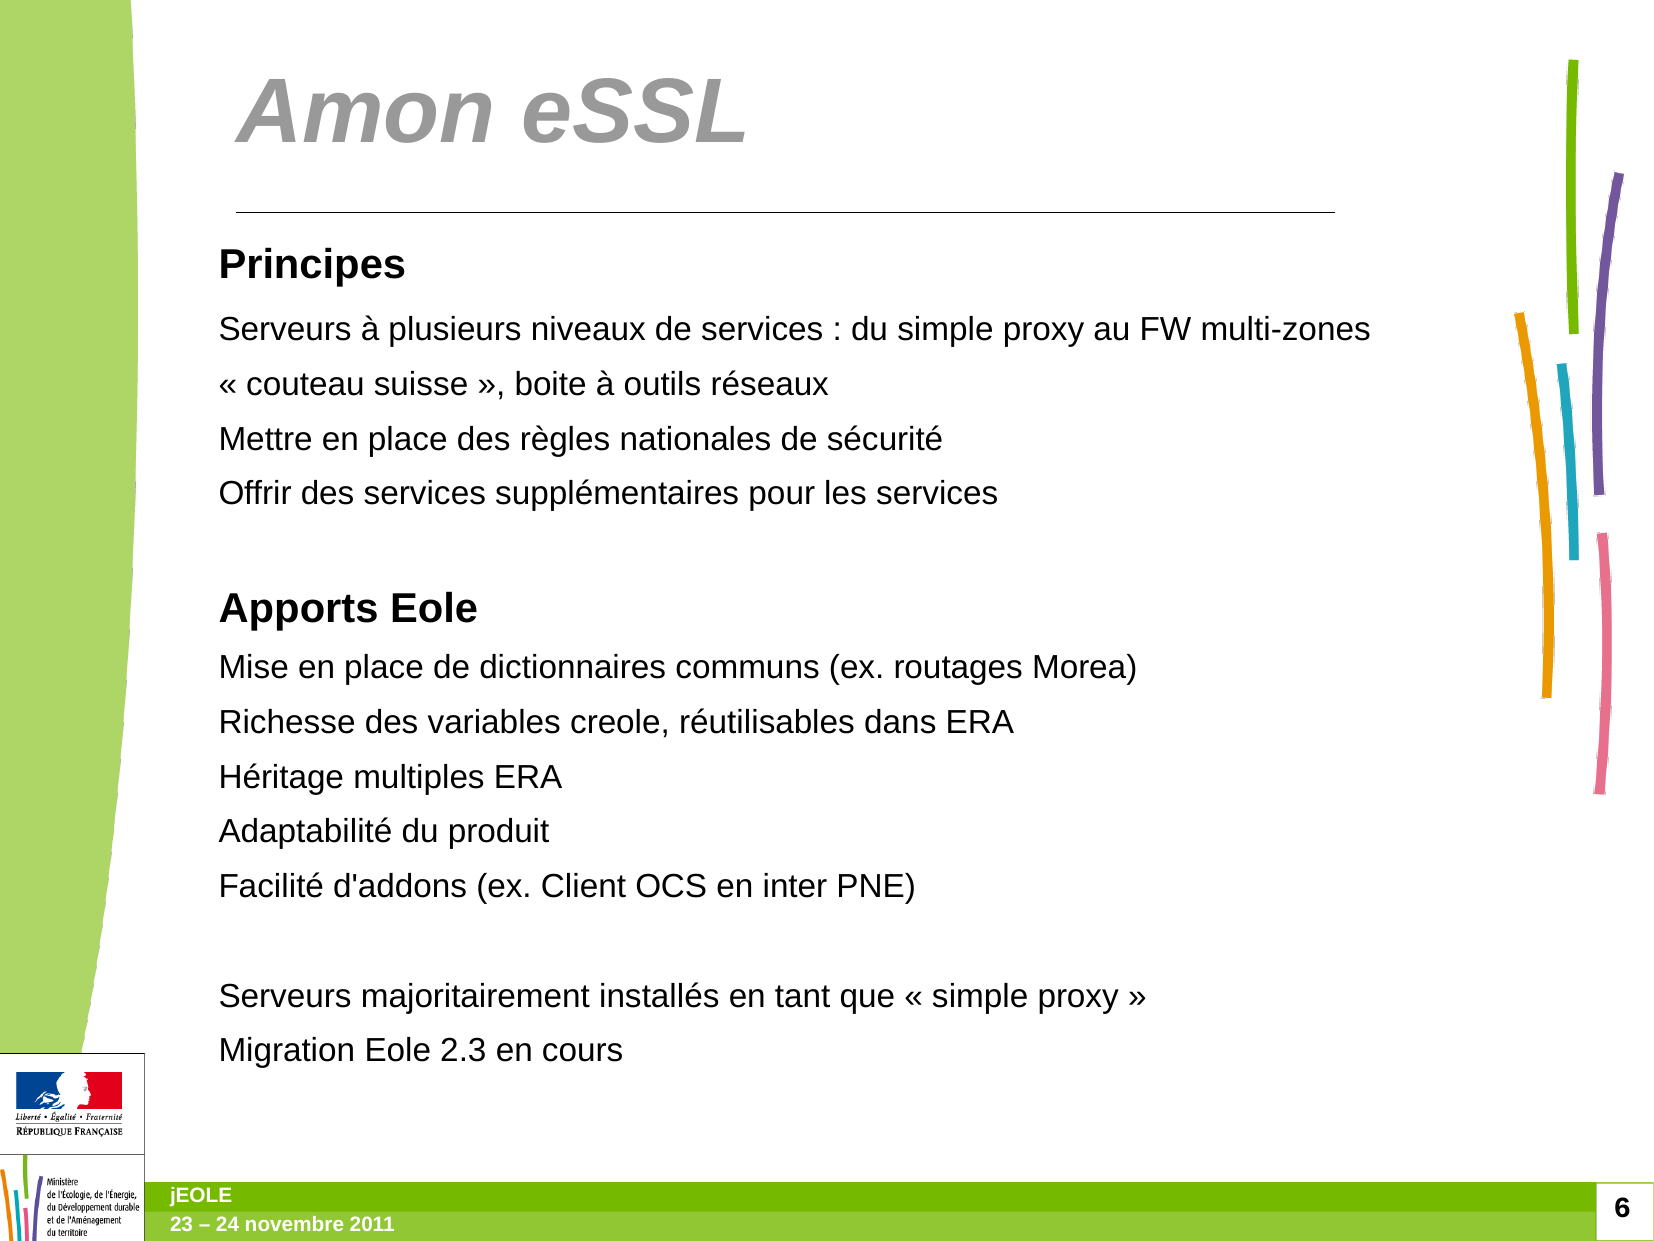

# Amon eSSL
Principes
Serveurs à plusieurs niveaux de services : du simple proxy au FW multi-zones
« couteau suisse », boite à outils réseaux
Mettre en place des règles nationales de sécurité
Offrir des services supplémentaires pour les services
Apports Eole
Mise en place de dictionnaires communs (ex. routages Morea)
Richesse des variables creole, réutilisables dans ERA
Héritage multiples ERA
Adaptabilité du produit
Facilité d'addons (ex. Client OCS en inter PNE)
Serveurs majoritairement installés en tant que « simple proxy »
Migration Eole 2.3 en cours
6
Journées EOLE octobre 2010